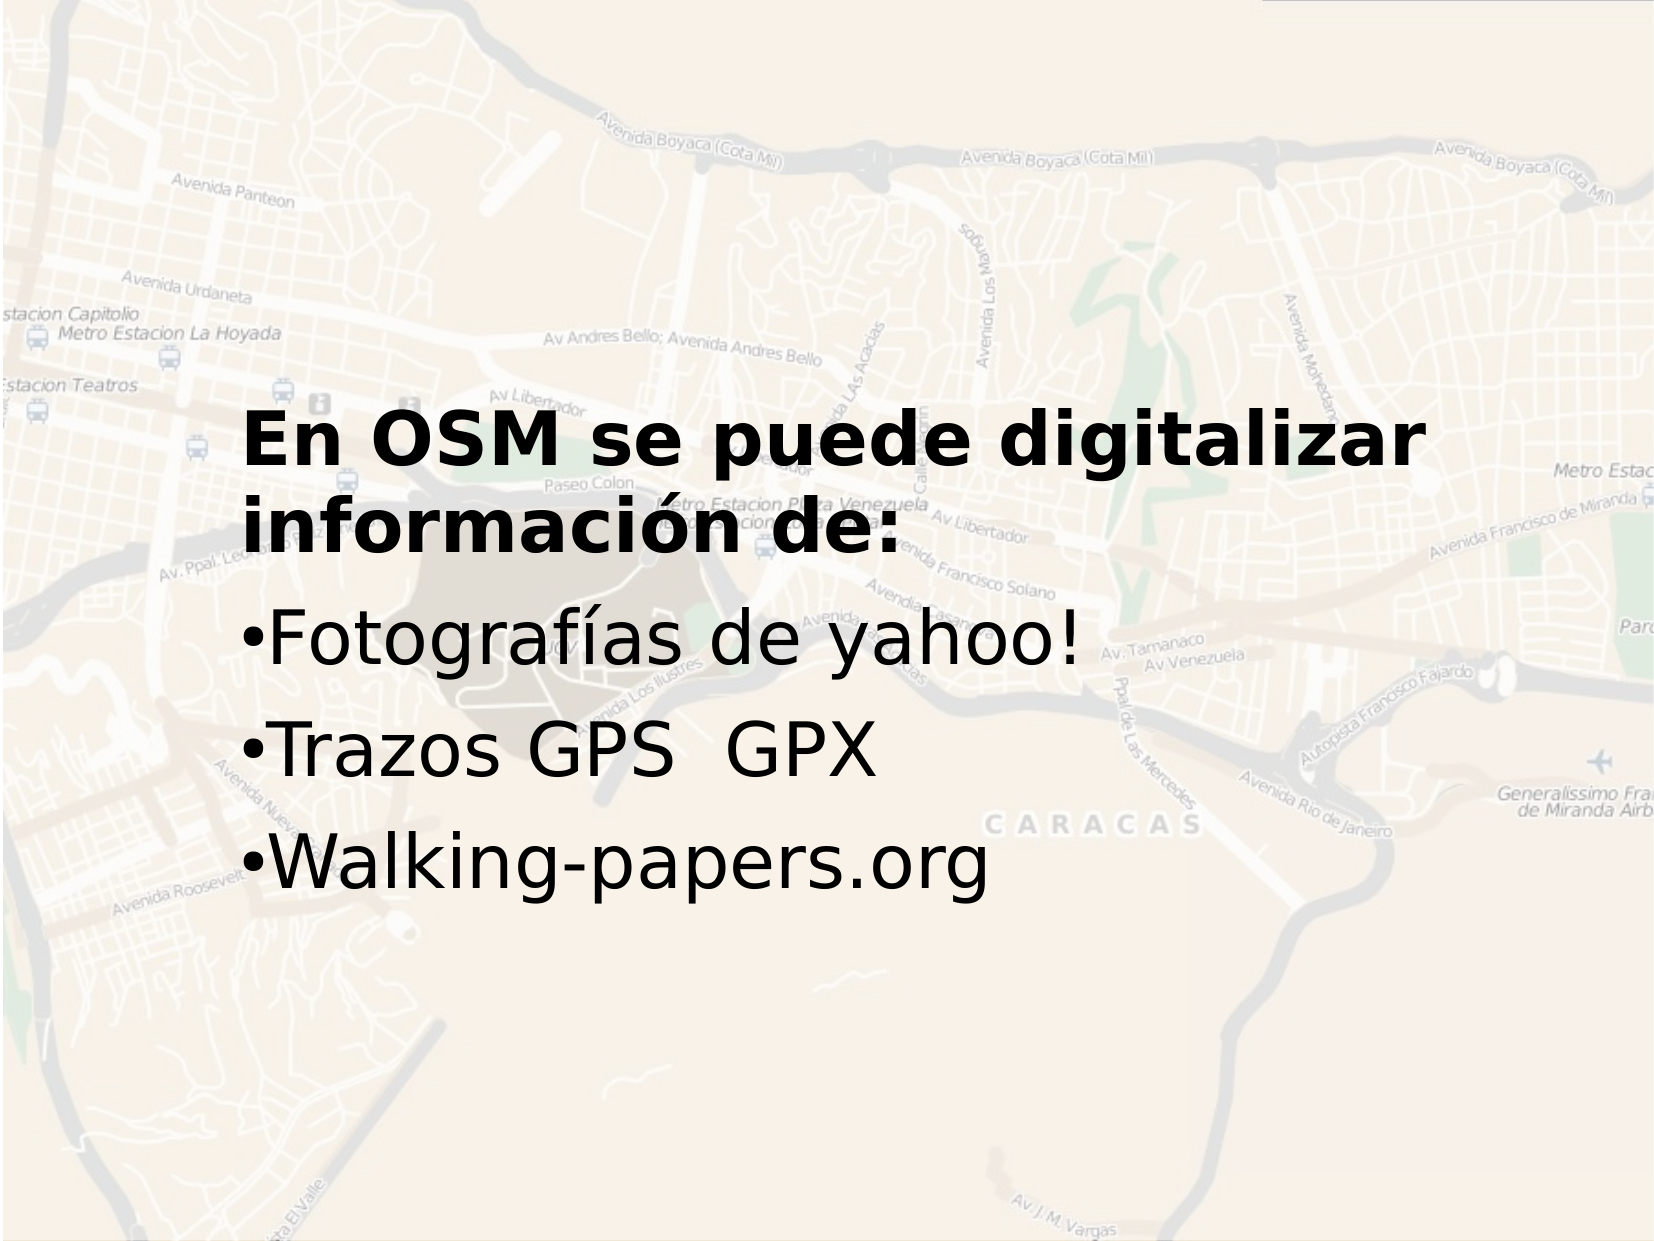

En OSM se puede digitalizar información de:
Fotografías de yahoo!
Trazos GPS GPX
Walking-papers.org